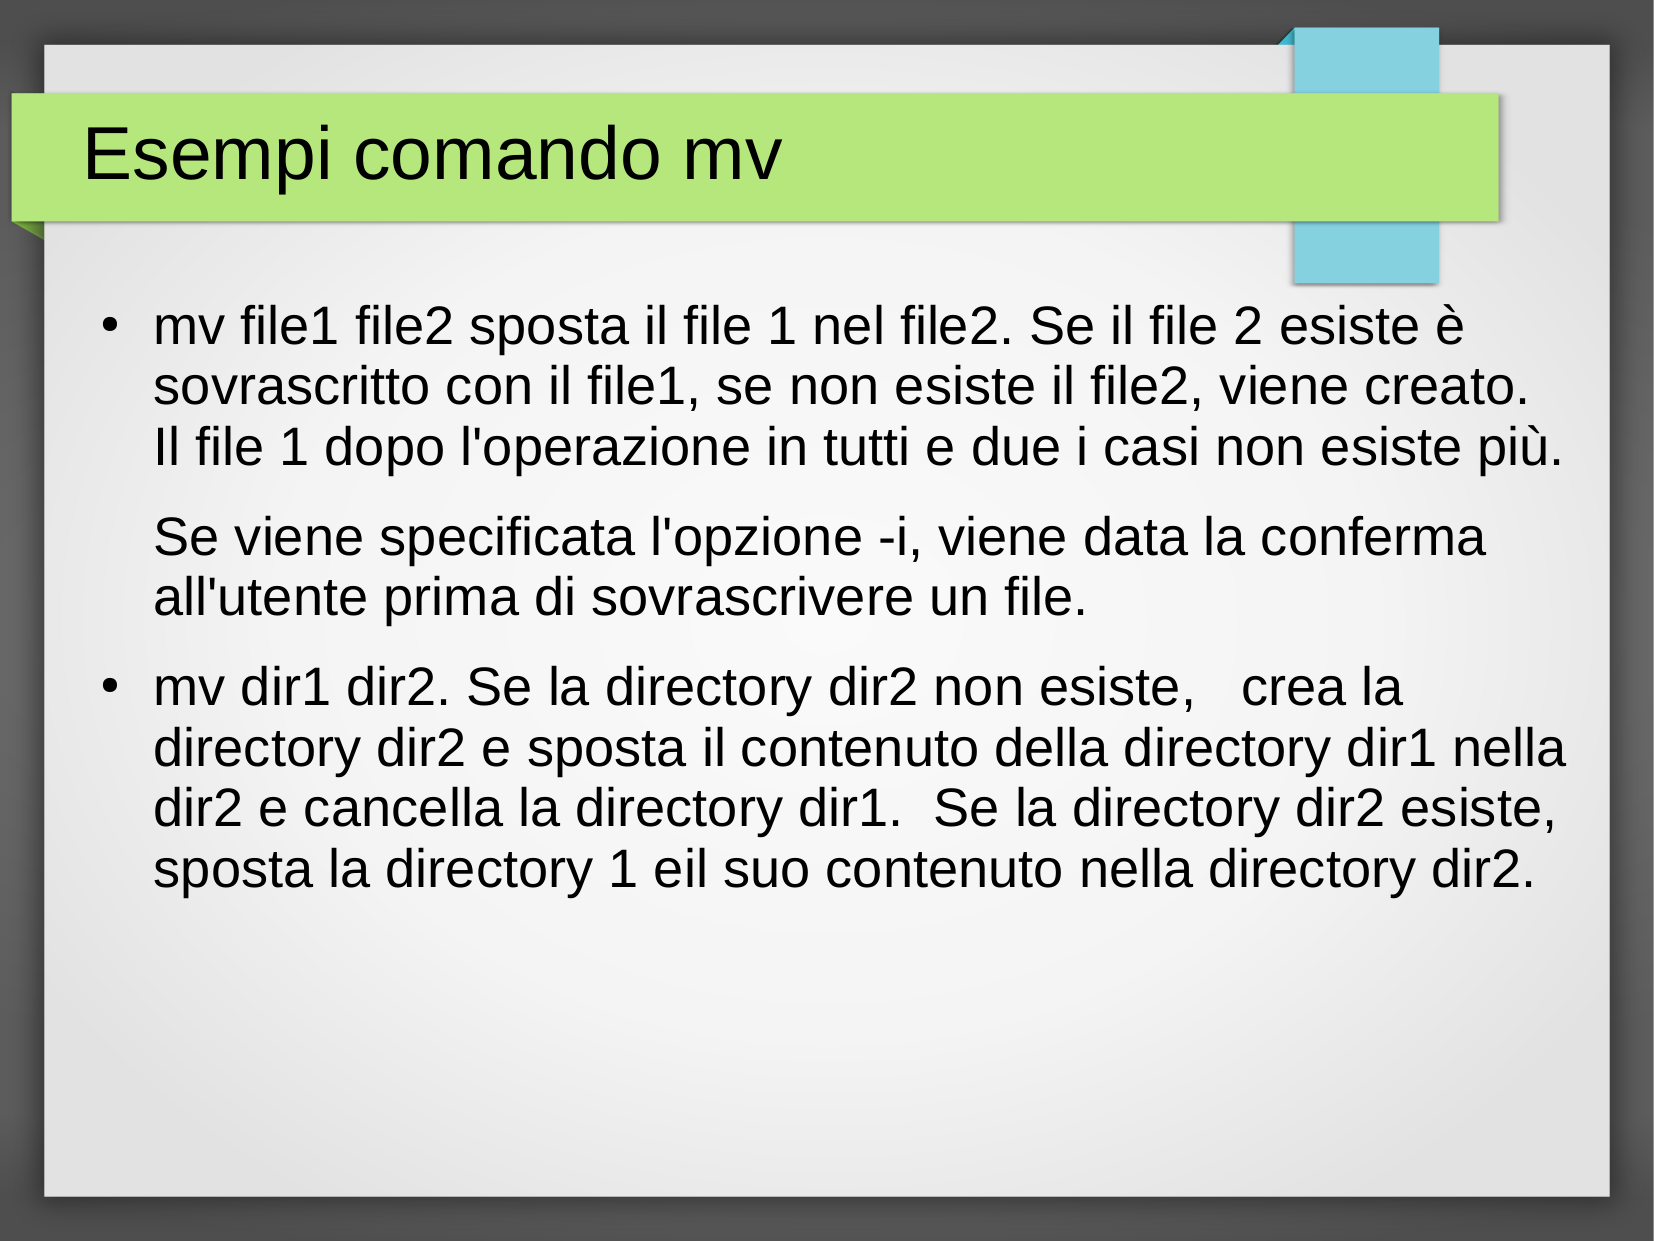

# Esempi comando mv
mv file1 file2 sposta il file 1 nel file2. Se il file 2 esiste è sovrascritto con il file1, se non esiste il file2, viene creato. Il file 1 dopo l'operazione in tutti e due i casi non esiste più.
Se viene specificata l'opzione -i, viene data la conferma all'utente prima di sovrascrivere un file.
mv dir1 dir2. Se la directory dir2 non esiste, crea la directory dir2 e sposta il contenuto della directory dir1 nella dir2 e cancella la directory dir1. Se la directory dir2 esiste, sposta la directory 1 eil suo contenuto nella directory dir2.